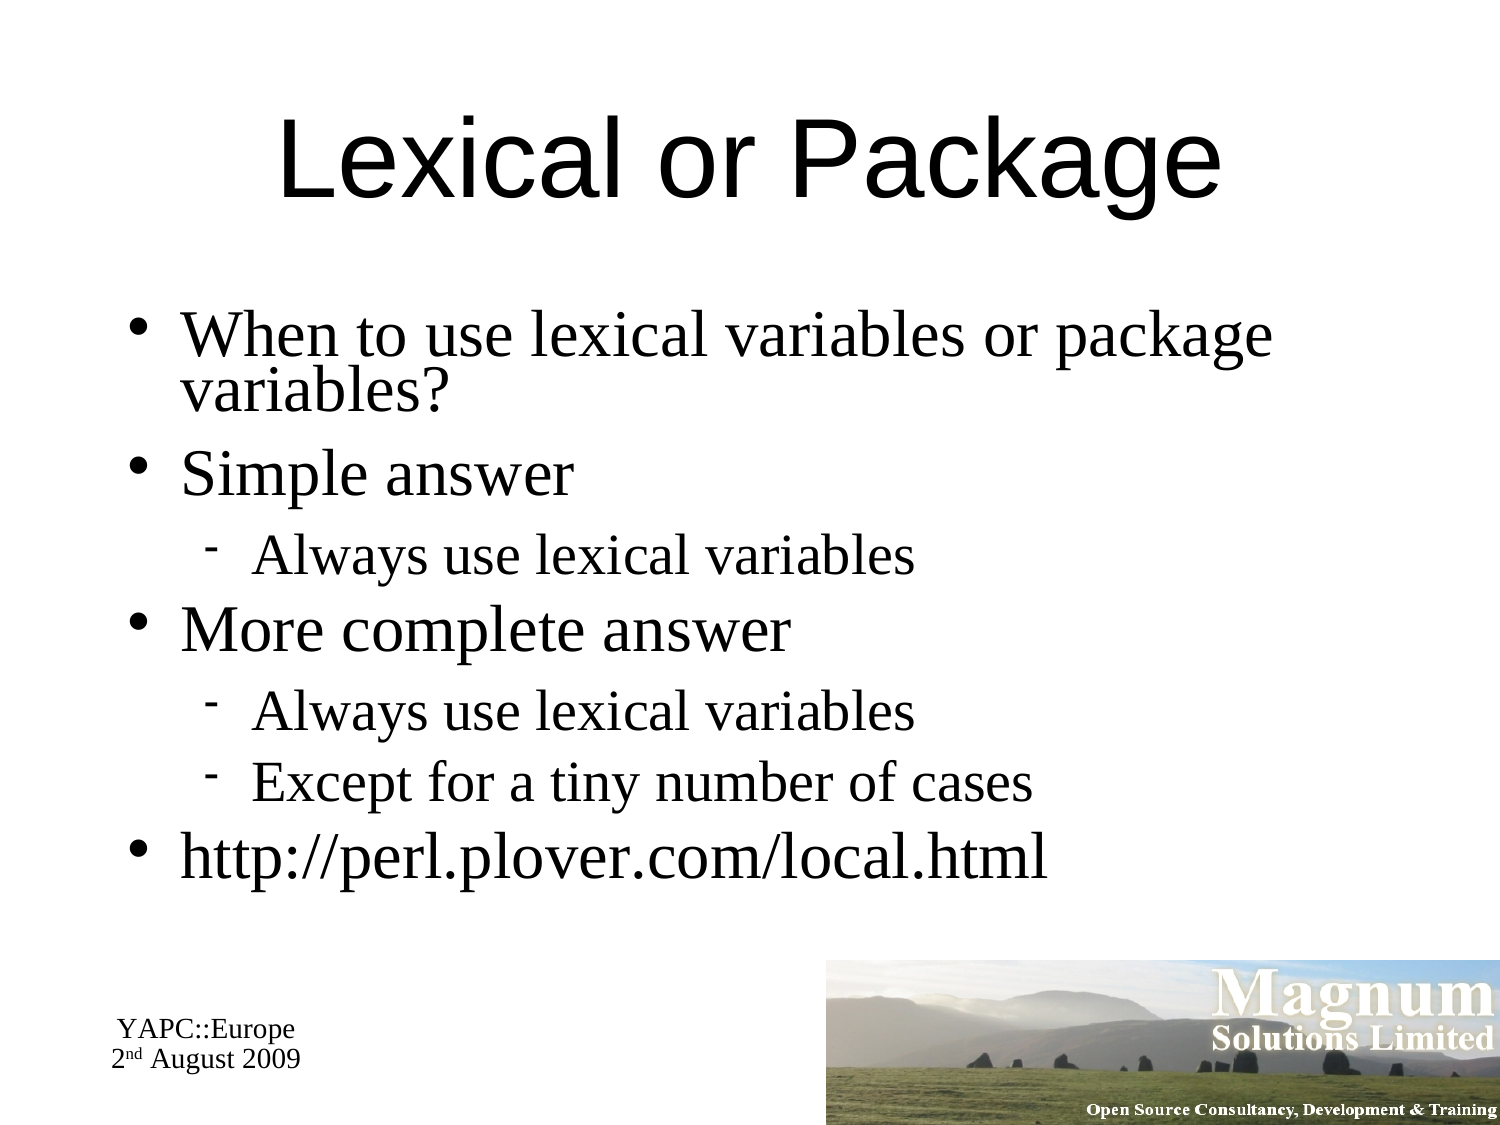

# Lexical or Package
When to use lexical variables or package variables?
Simple answer
Always use lexical variables
More complete answer
Always use lexical variables
Except for a tiny number of cases
http://perl.plover.com/local.html
12